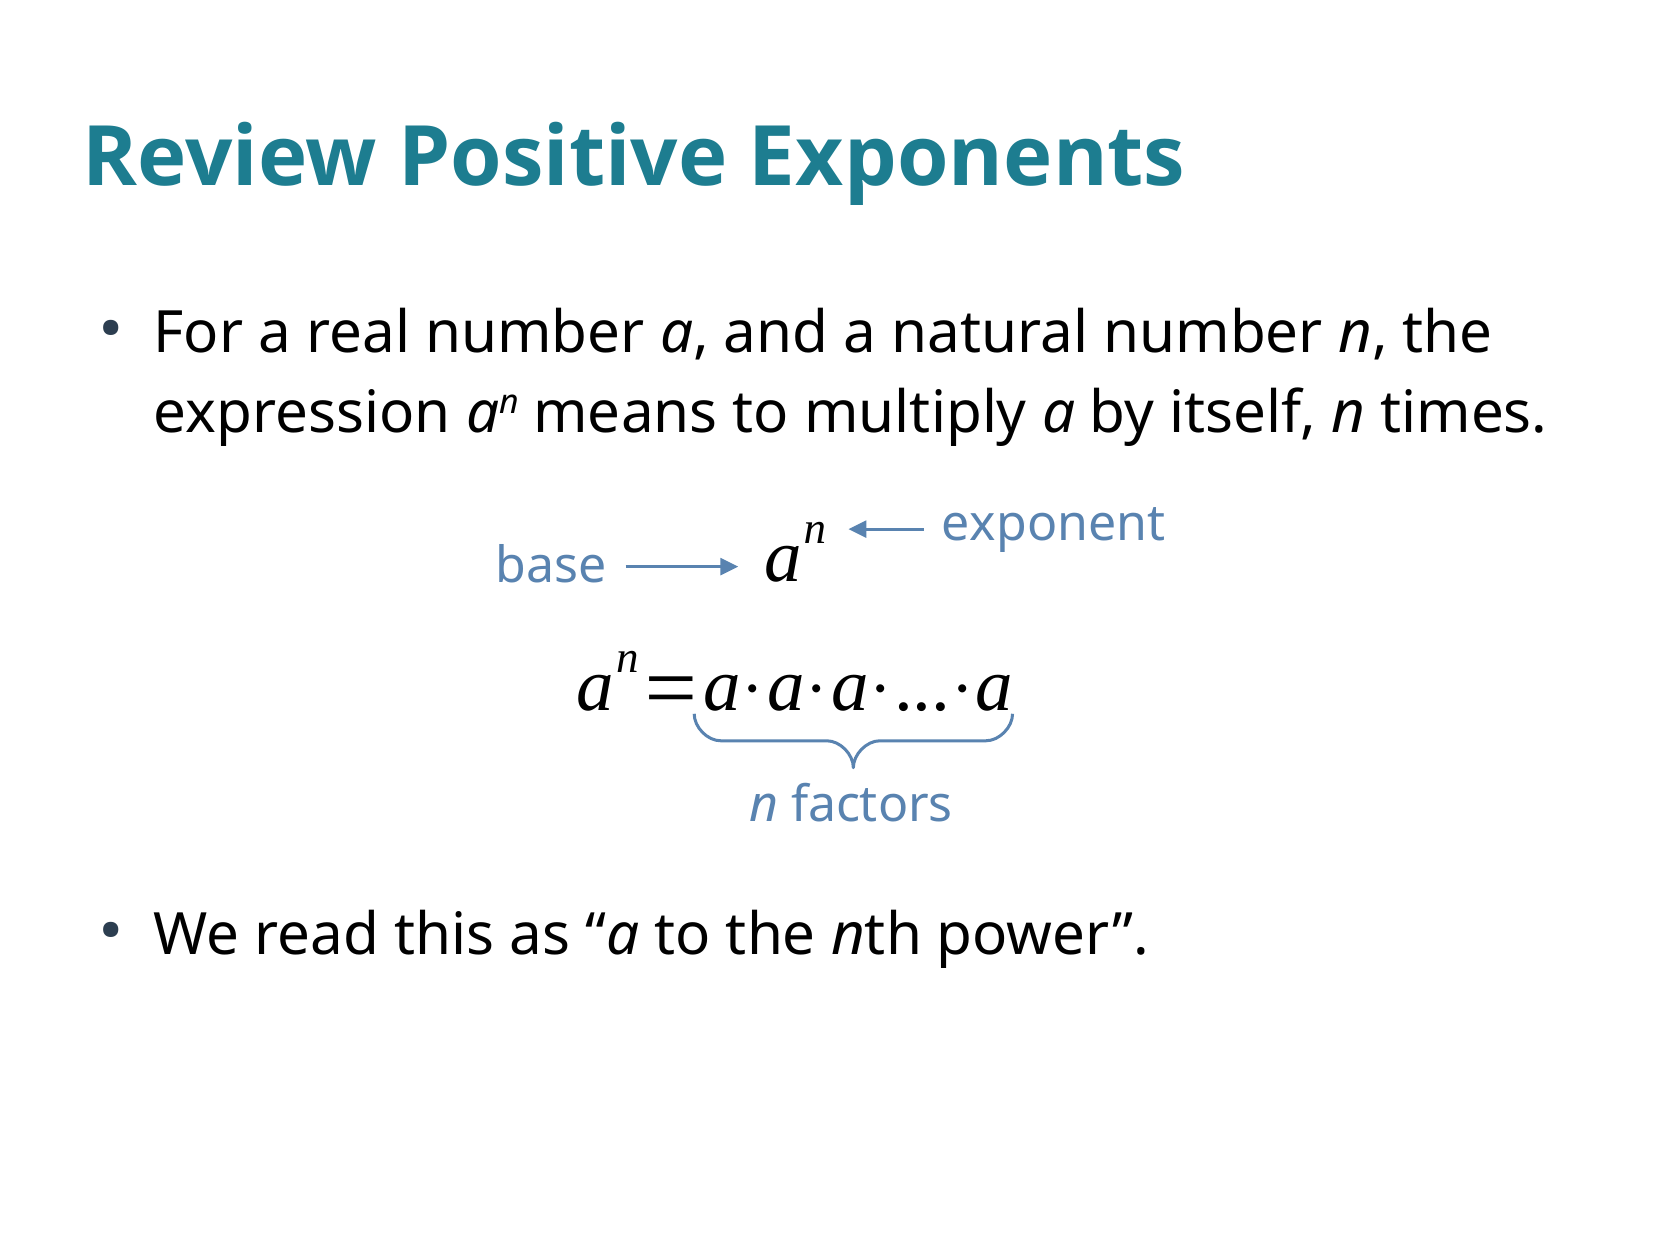

# Review Positive Exponents
For a real number a, and a natural number n, the expression an means to multiply a by itself, n times.
exponent
base
n factors
We read this as “a to the nth power”.